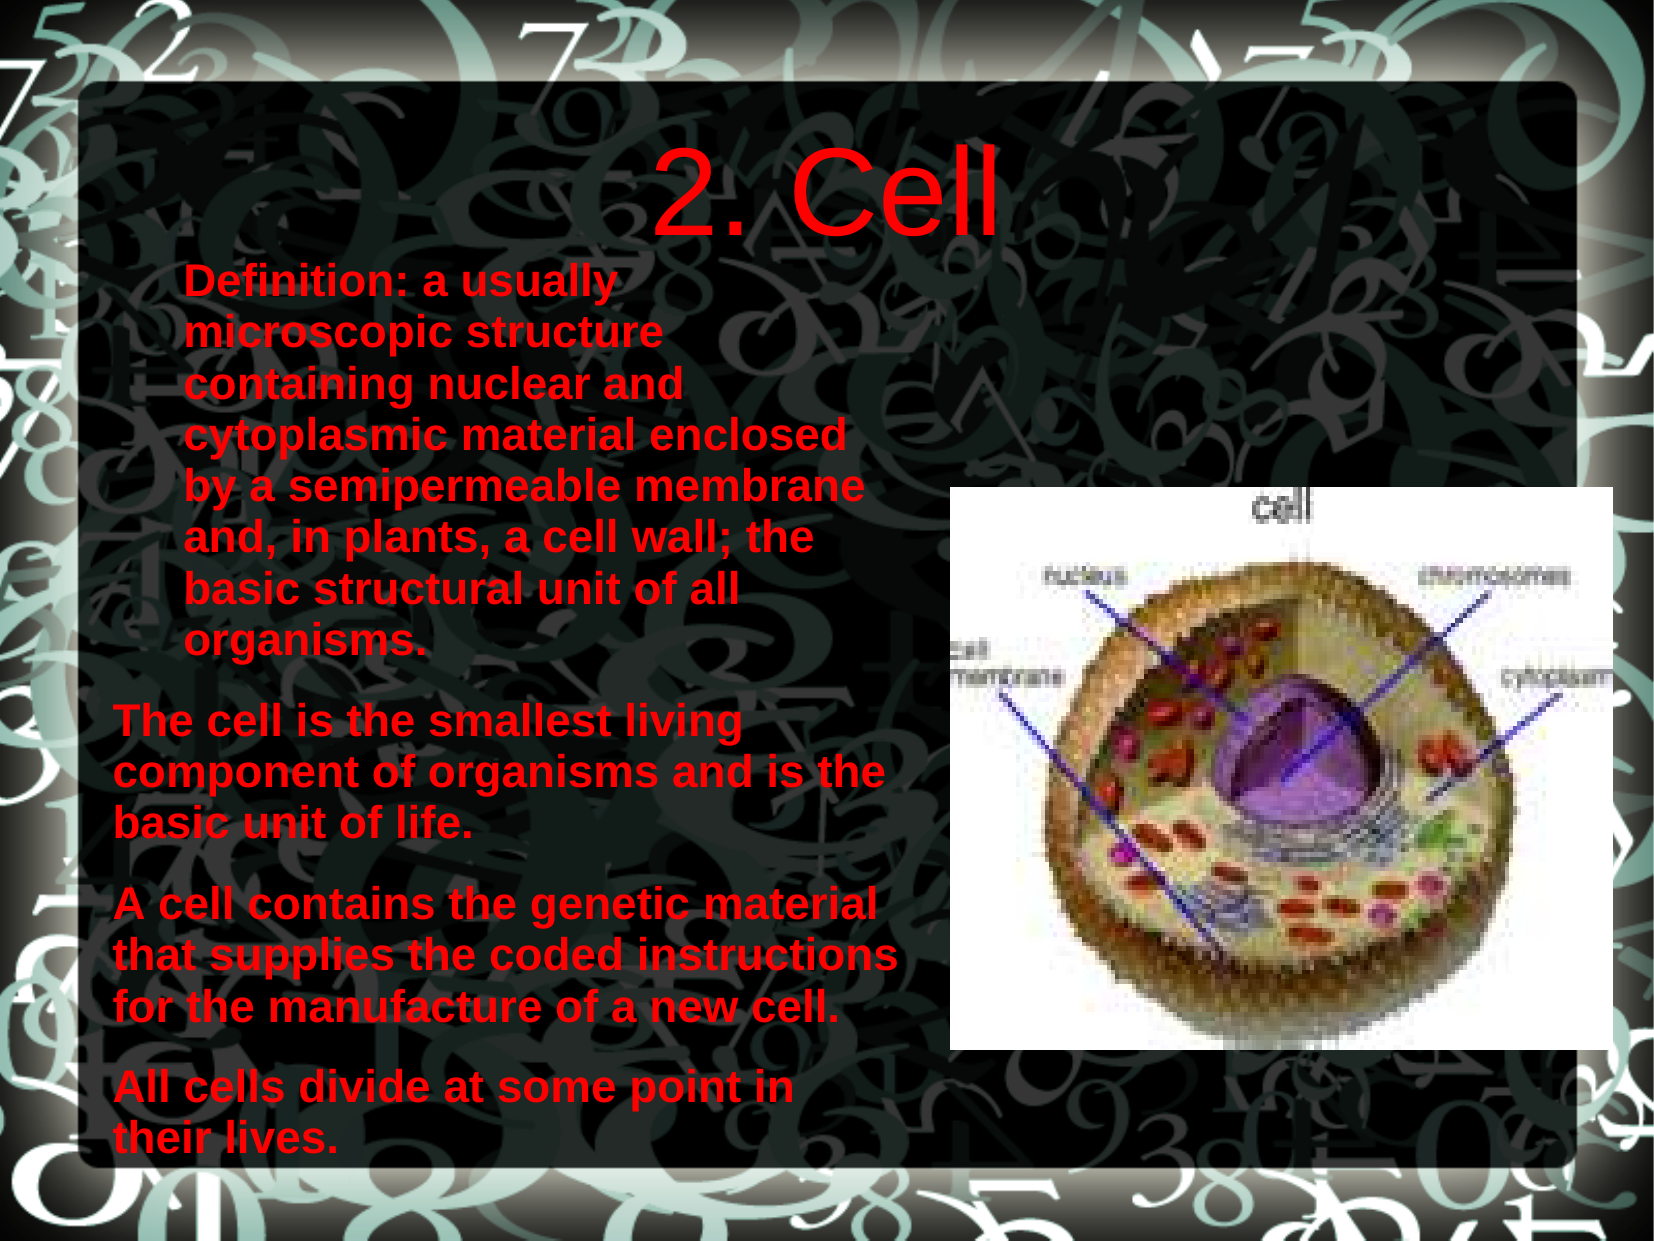

# 2. Cell
Definition: a usually microscopic structure containing nuclear and cytoplasmic material enclosed by a semipermeable membrane and, in plants, a cell wall; the basic structural unit of all organisms.
The cell is the smallest living component of organisms and is the basic unit of life.
A cell contains the genetic material that supplies the coded instructions for the manufacture of a new cell.
All cells divide at some point in their lives.